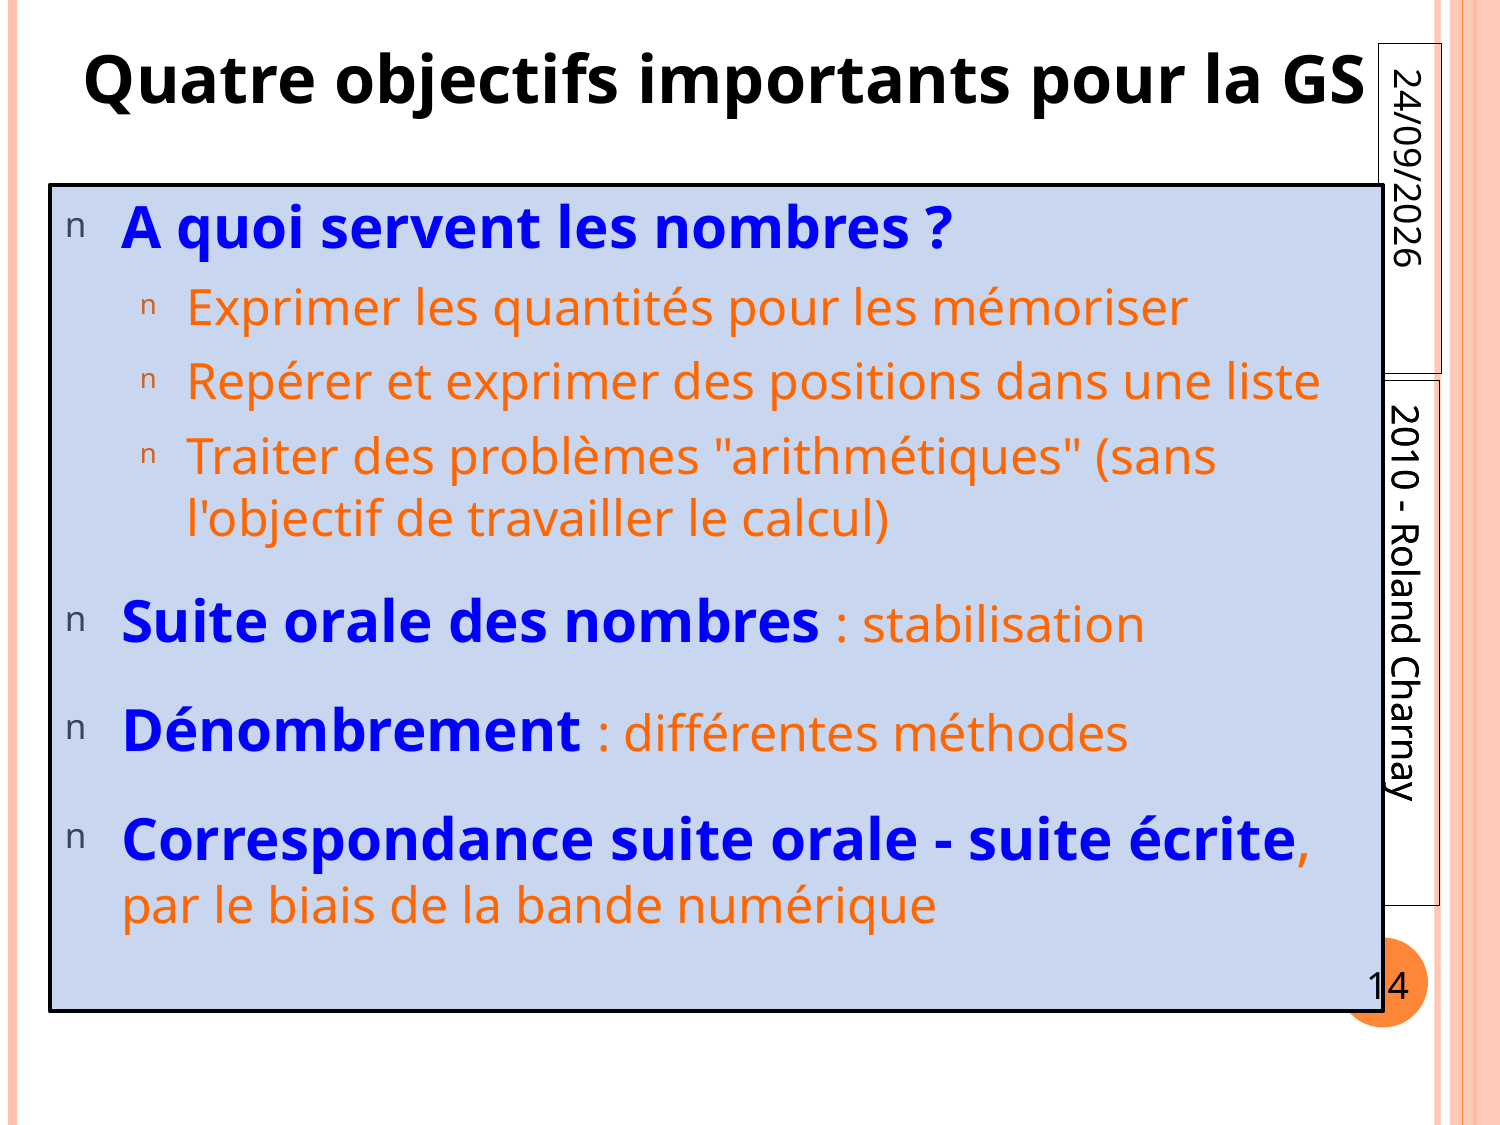

Quatre objectifs importants pour la GS
A quoi servent les nombres ?
Exprimer les quantités pour les mémoriser
Repérer et exprimer des positions dans une liste
Traiter des problèmes "arithmétiques" (sans l'objectif de travailler le calcul)
Suite orale des nombres : stabilisation
Dénombrement : différentes méthodes
Correspondance suite orale - suite écrite, par le biais de la bande numérique
<footer>2010 - Roland Charnay